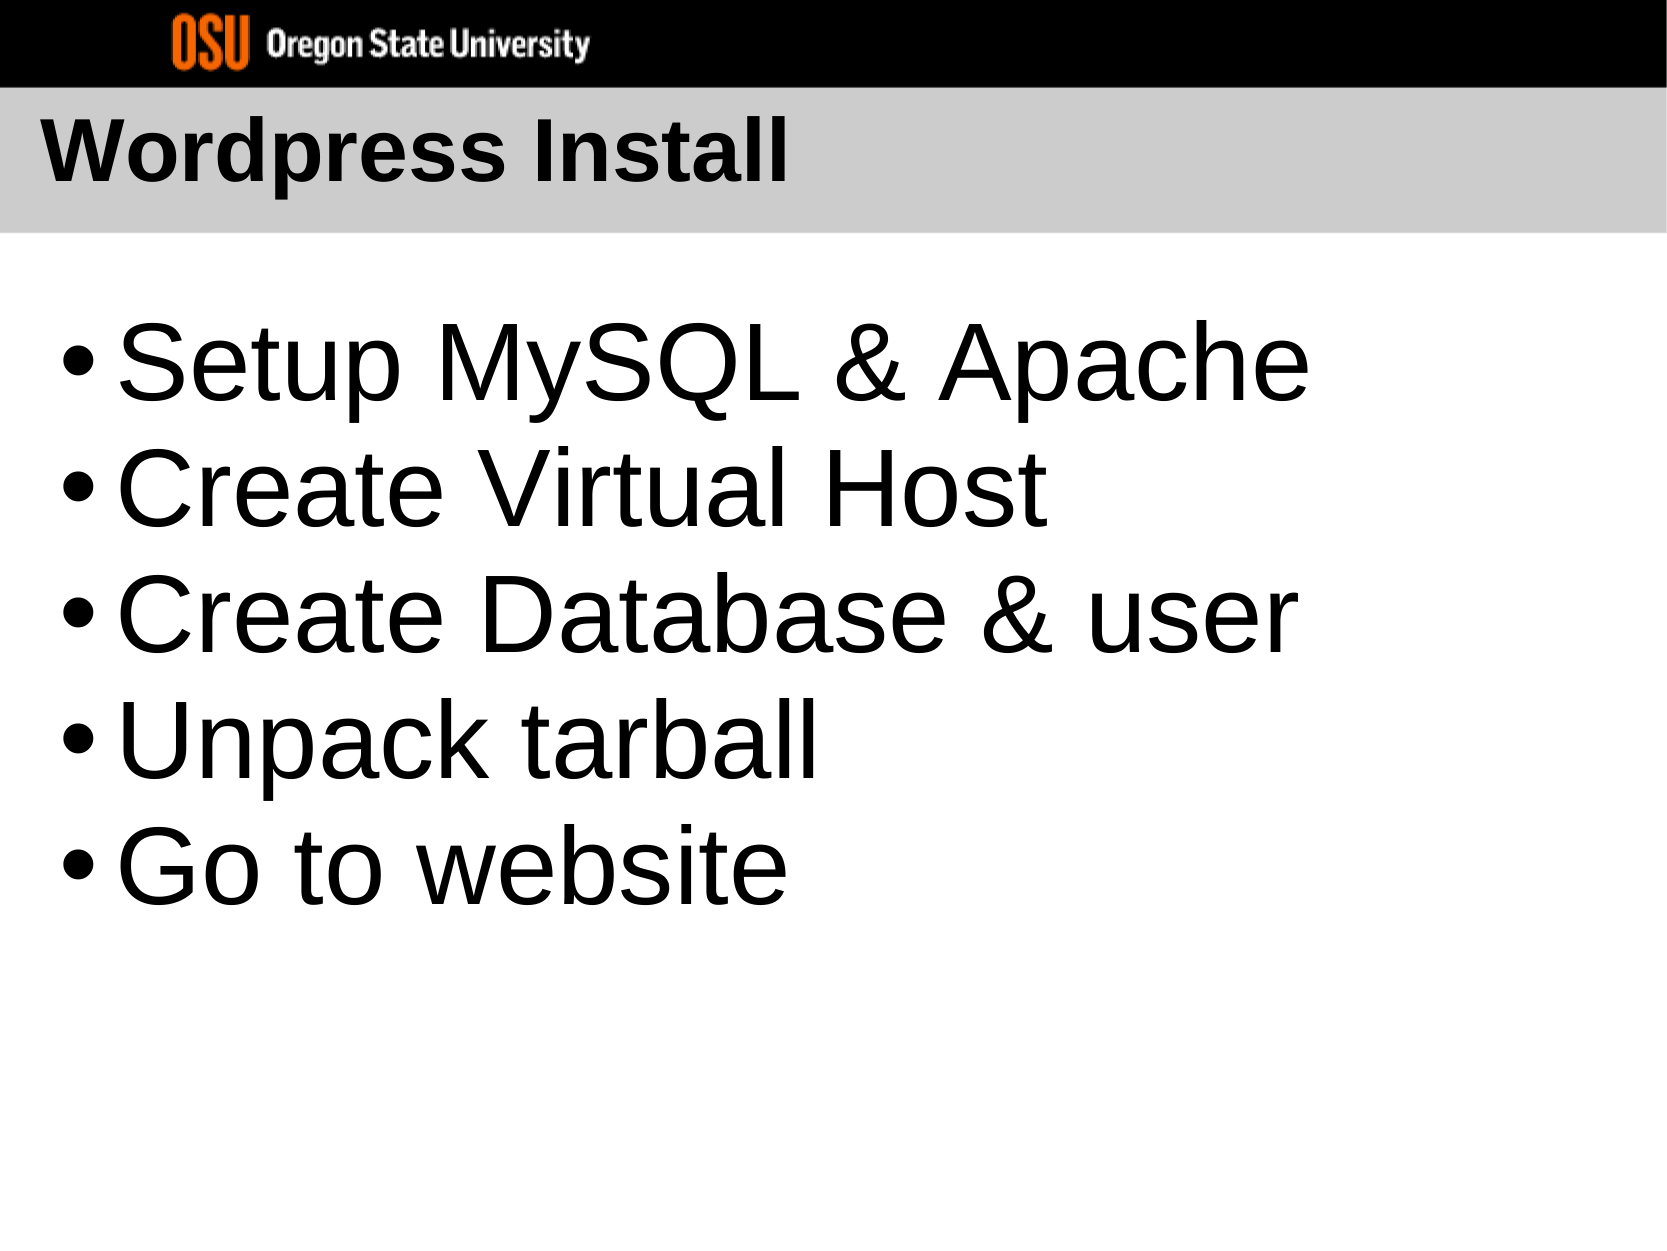

# Wordpress Install
Setup MySQL & Apache
Create Virtual Host
Create Database & user
Unpack tarball
Go to website